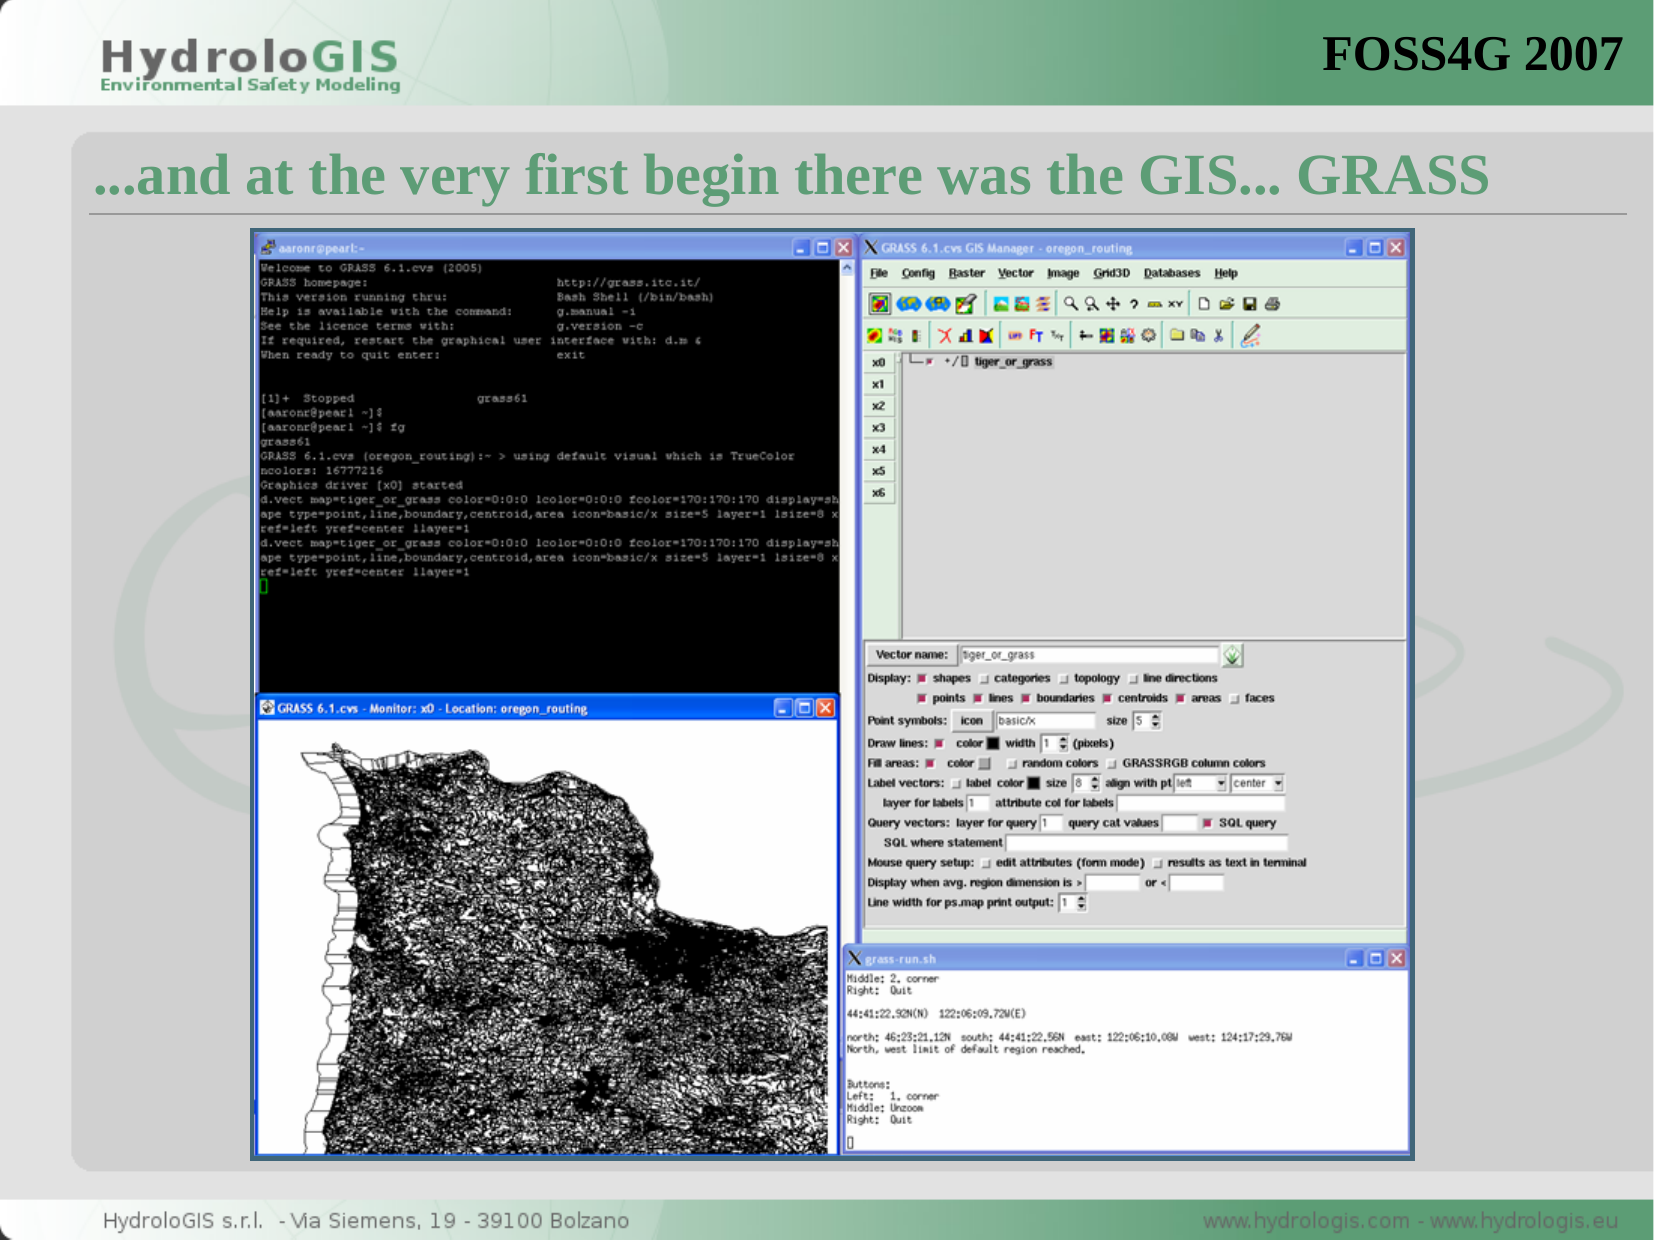

# ...and at the very first begin there was the GIS... GRASS